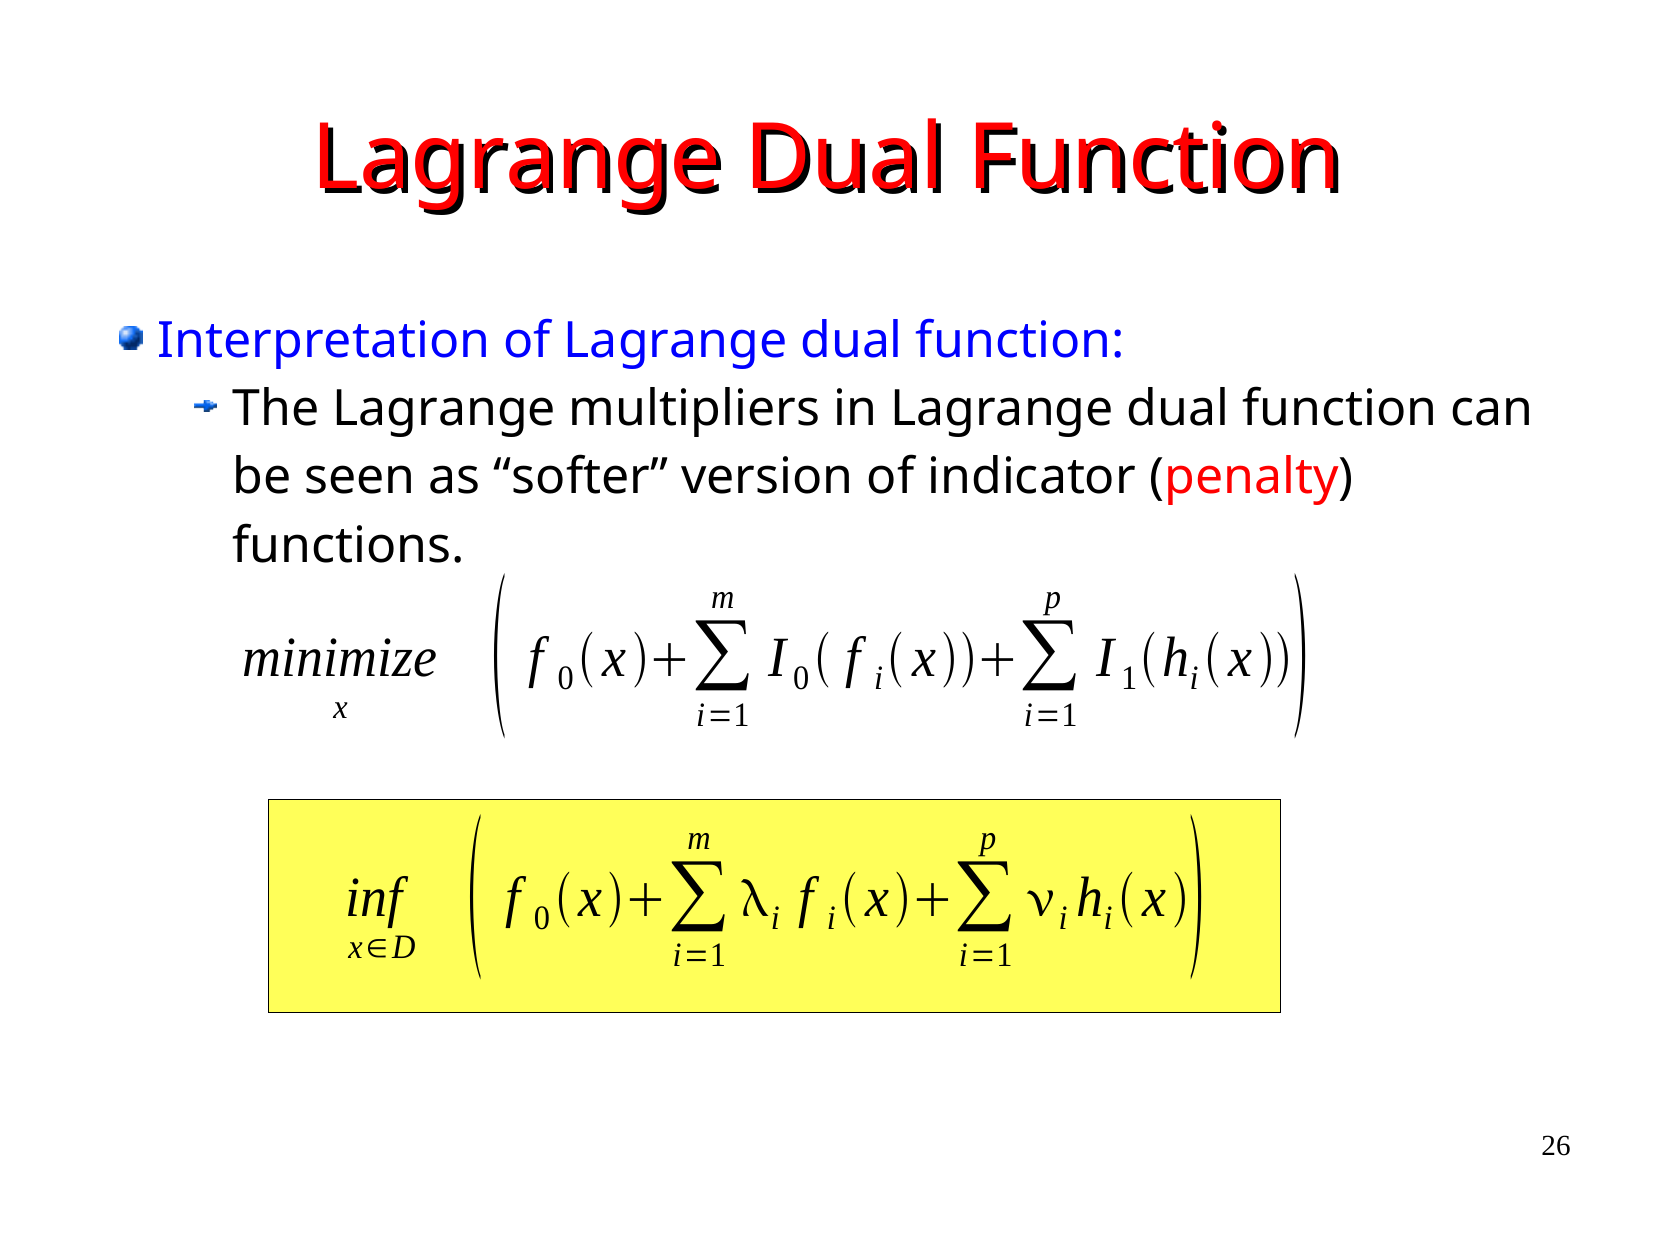

# Lagrange Dual Function
Interpretation of Lagrange dual function:
The Lagrange multipliers in Lagrange dual function can be seen as “softer” version of indicator (penalty) functions.
26